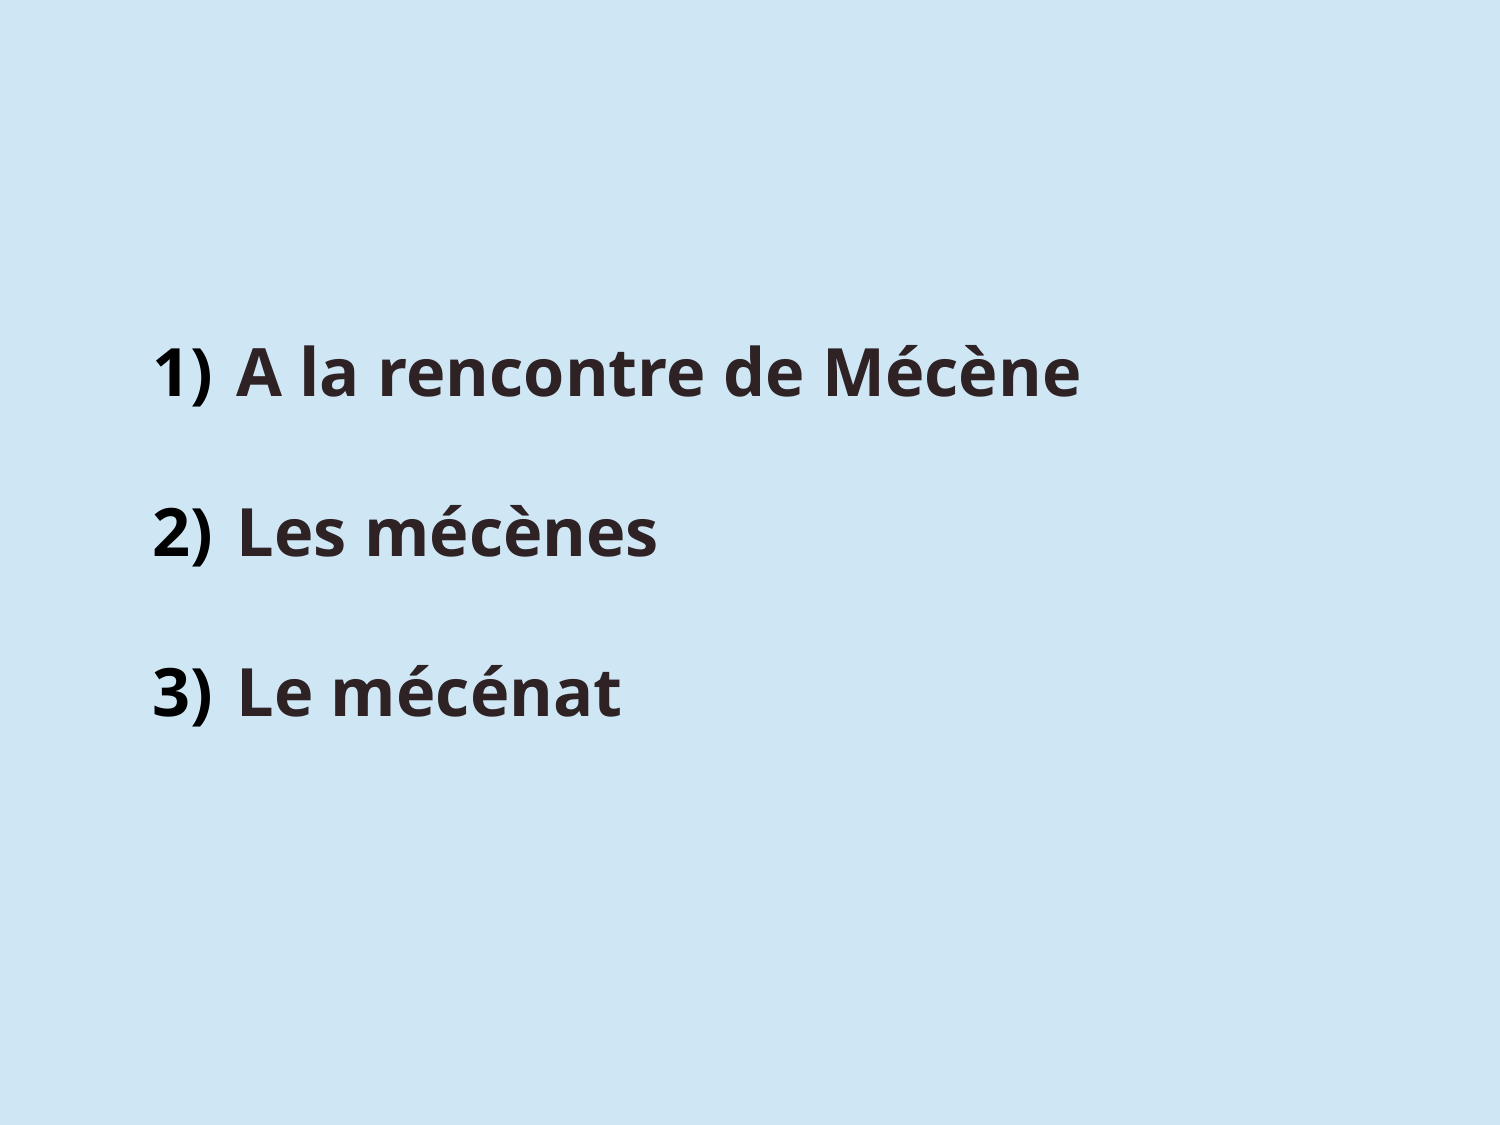

A la rencontre de Mécène
Les mécènes
Le mécénat